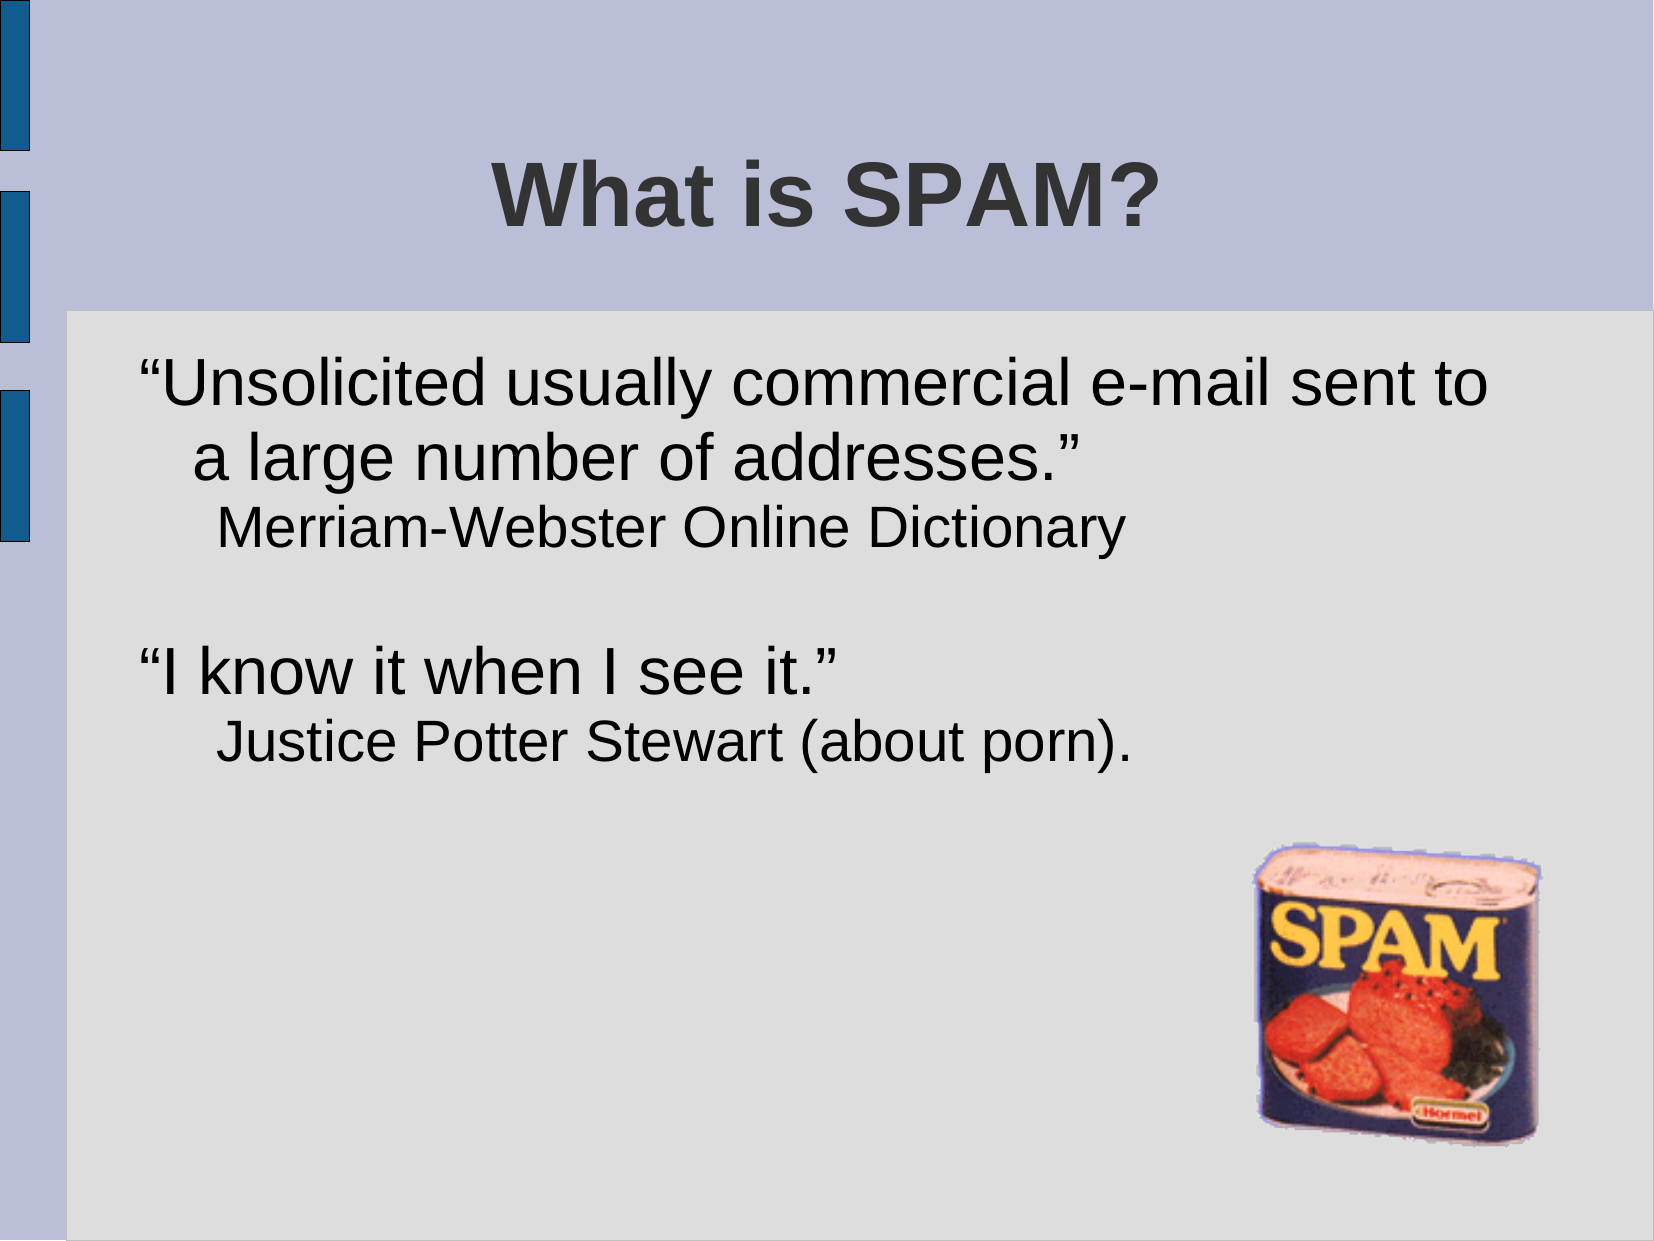

# What is SPAM?
“Unsolicited usually commercial e-mail sent to a large number of addresses.”
Merriam-Webster Online Dictionary
“I know it when I see it.”
Justice Potter Stewart (about porn).